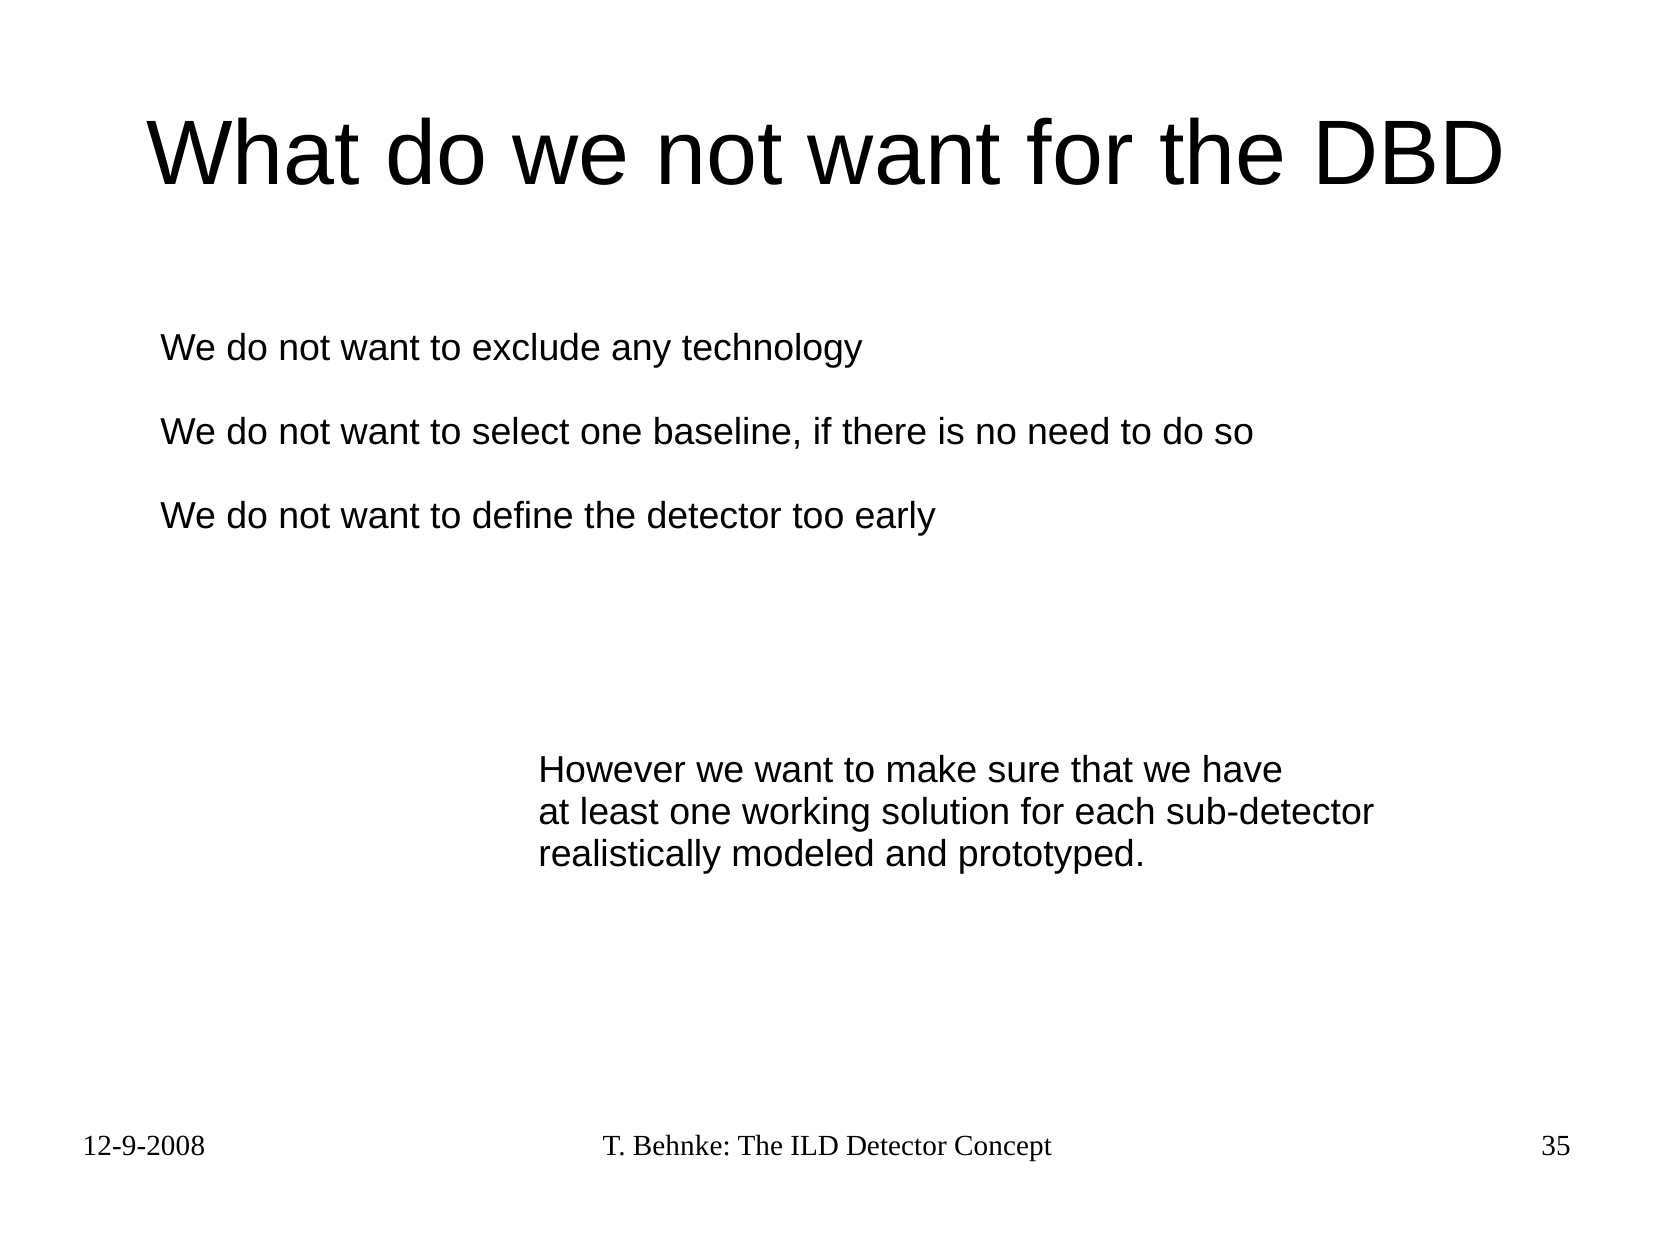

# What do we not want for the DBD
We do not want to exclude any technology
We do not want to select one baseline, if there is no need to do so
We do not want to define the detector too early
However we want to make sure that we have
at least one working solution for each sub-detector
realistically modeled and prototyped.
12-9-2008
T. Behnke: The ILD Detector Concept
35